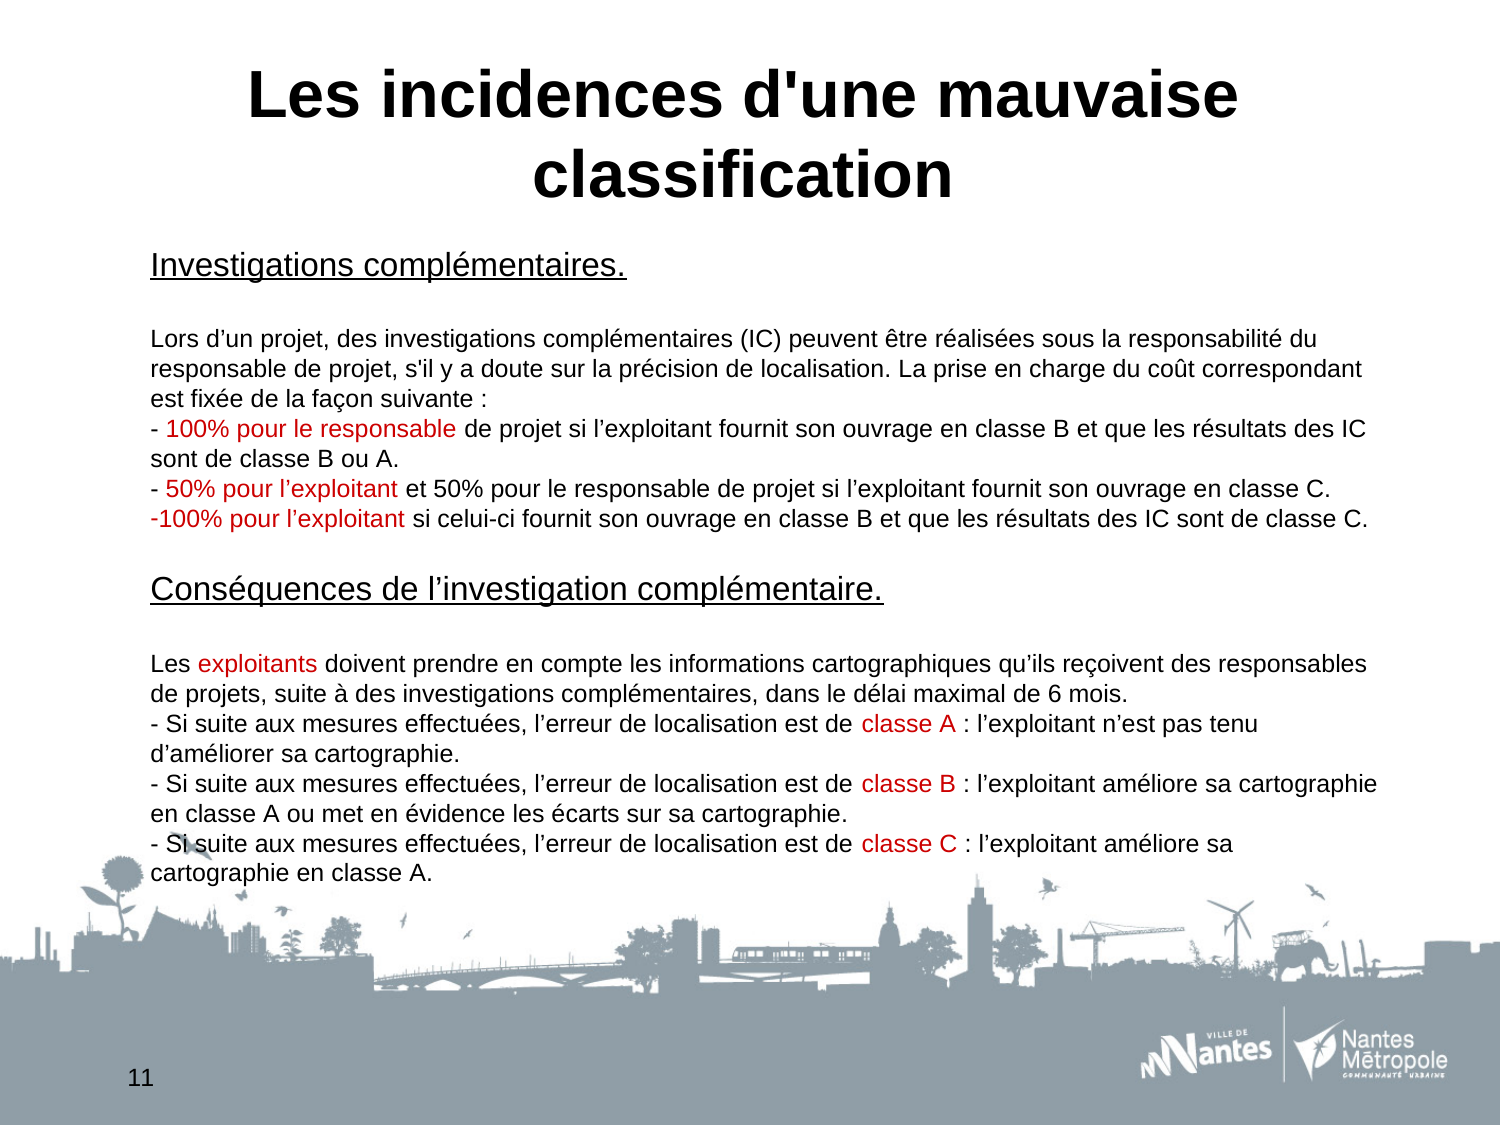

# Les incidences d'une mauvaise classification
Investigations complémentaires.
Lors d’un projet, des investigations complémentaires (IC) peuvent être réalisées sous la responsabilité du responsable de projet, s'il y a doute sur la précision de localisation. La prise en charge du coût correspondant est fixée de la façon suivante :
- 100% pour le responsable de projet si l’exploitant fournit son ouvrage en classe B et que les résultats des IC sont de classe B ou A.
- 50% pour l’exploitant et 50% pour le responsable de projet si l’exploitant fournit son ouvrage en classe C.
100% pour l’exploitant si celui-ci fournit son ouvrage en classe B et que les résultats des IC sont de classe C.
Conséquences de l’investigation complémentaire.
Les exploitants doivent prendre en compte les informations cartographiques qu’ils reçoivent des responsables de projets, suite à des investigations complémentaires, dans le délai maximal de 6 mois.
- Si suite aux mesures effectuées, l’erreur de localisation est de classe A : l’exploitant n’est pas tenu d’améliorer sa cartographie.
- Si suite aux mesures effectuées, l’erreur de localisation est de classe B : l’exploitant améliore sa cartographie en classe A ou met en évidence les écarts sur sa cartographie.
- Si suite aux mesures effectuées, l’erreur de localisation est de classe C : l’exploitant améliore sa cartographie en classe A.
11